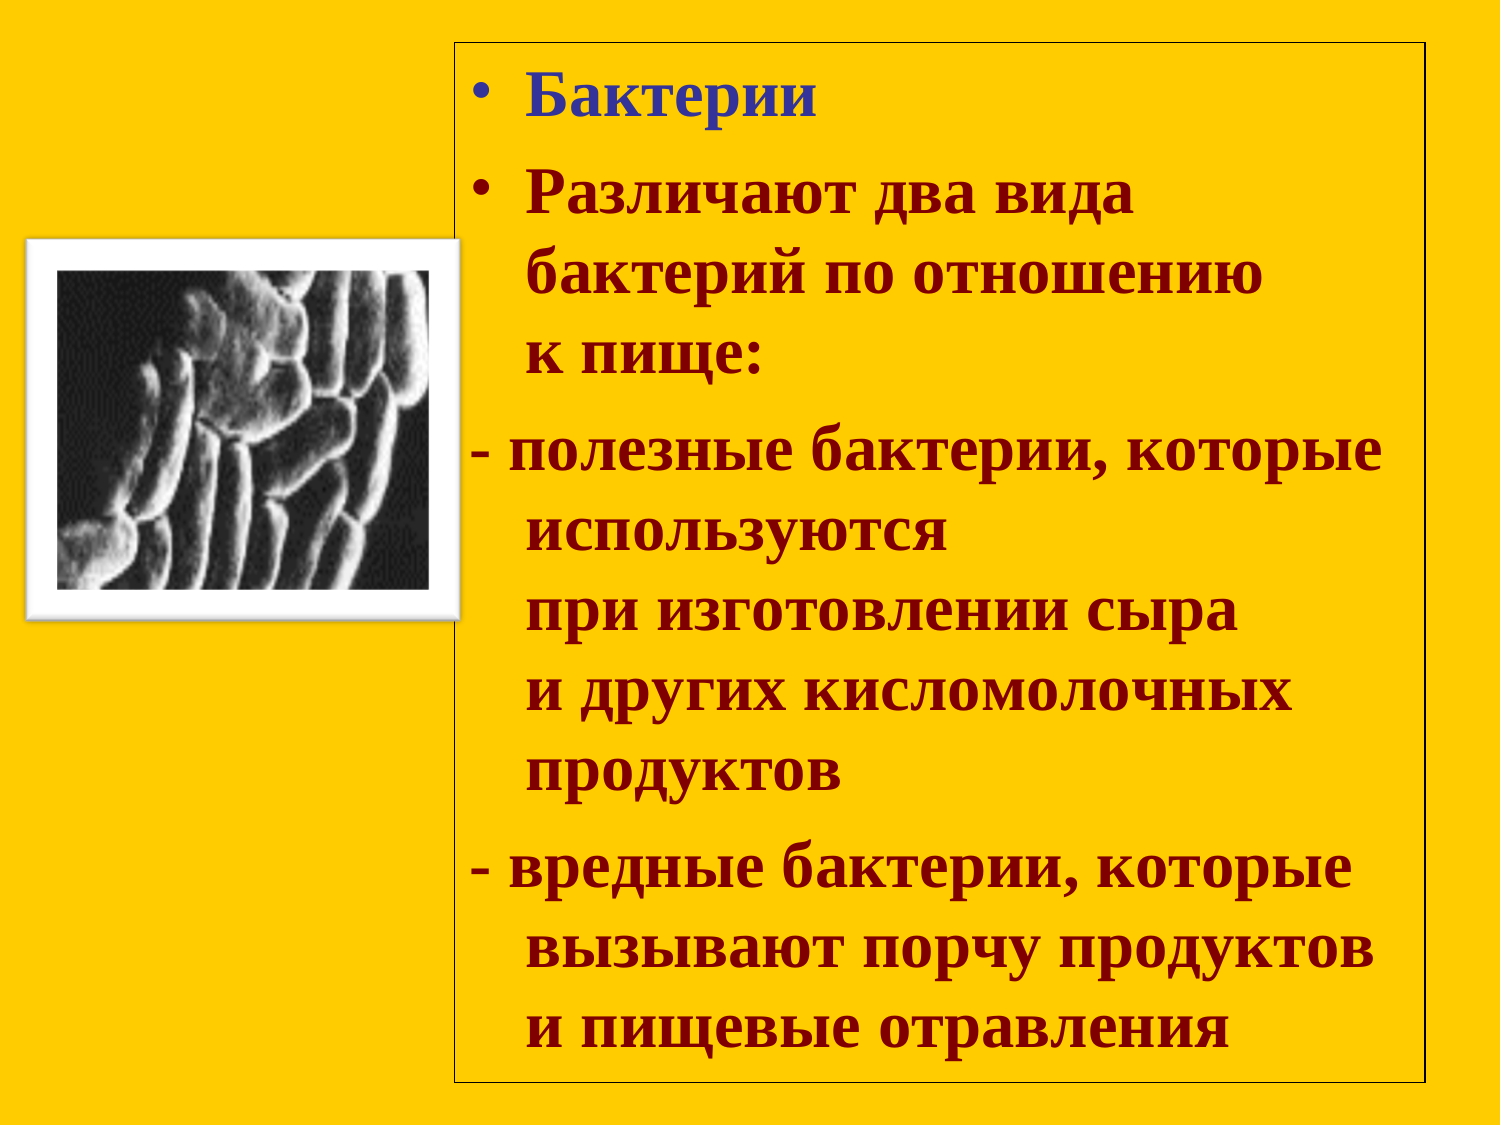

# Бактерии
Различают два вида бактерий по отношению к пище:
- полезные бактерии, которые используются при изготовлении сыра и других кисломолочных продуктов
- вредные бактерии, которые вызывают порчу продуктов и пищевые отравления